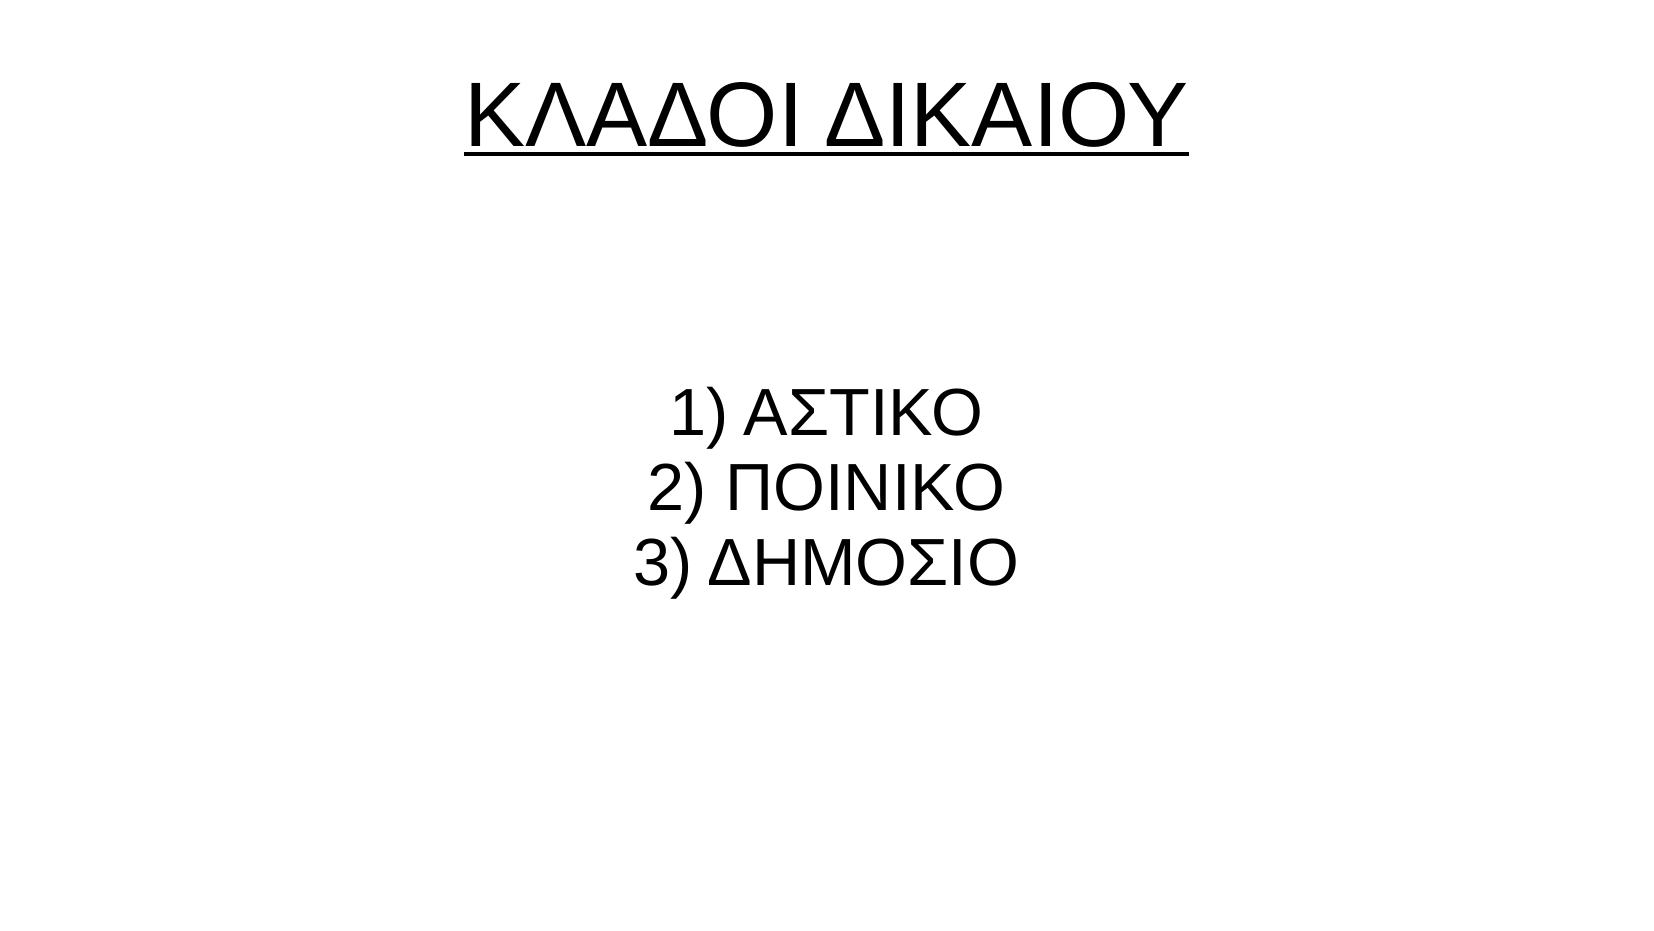

# ΚΛΑΔΟΙ ΔΙΚΑΙΟΥ
1) ΑΣΤΙΚΟ
2) ΠΟΙΝΙΚΟ
3) ΔΗΜΟΣΙΟ